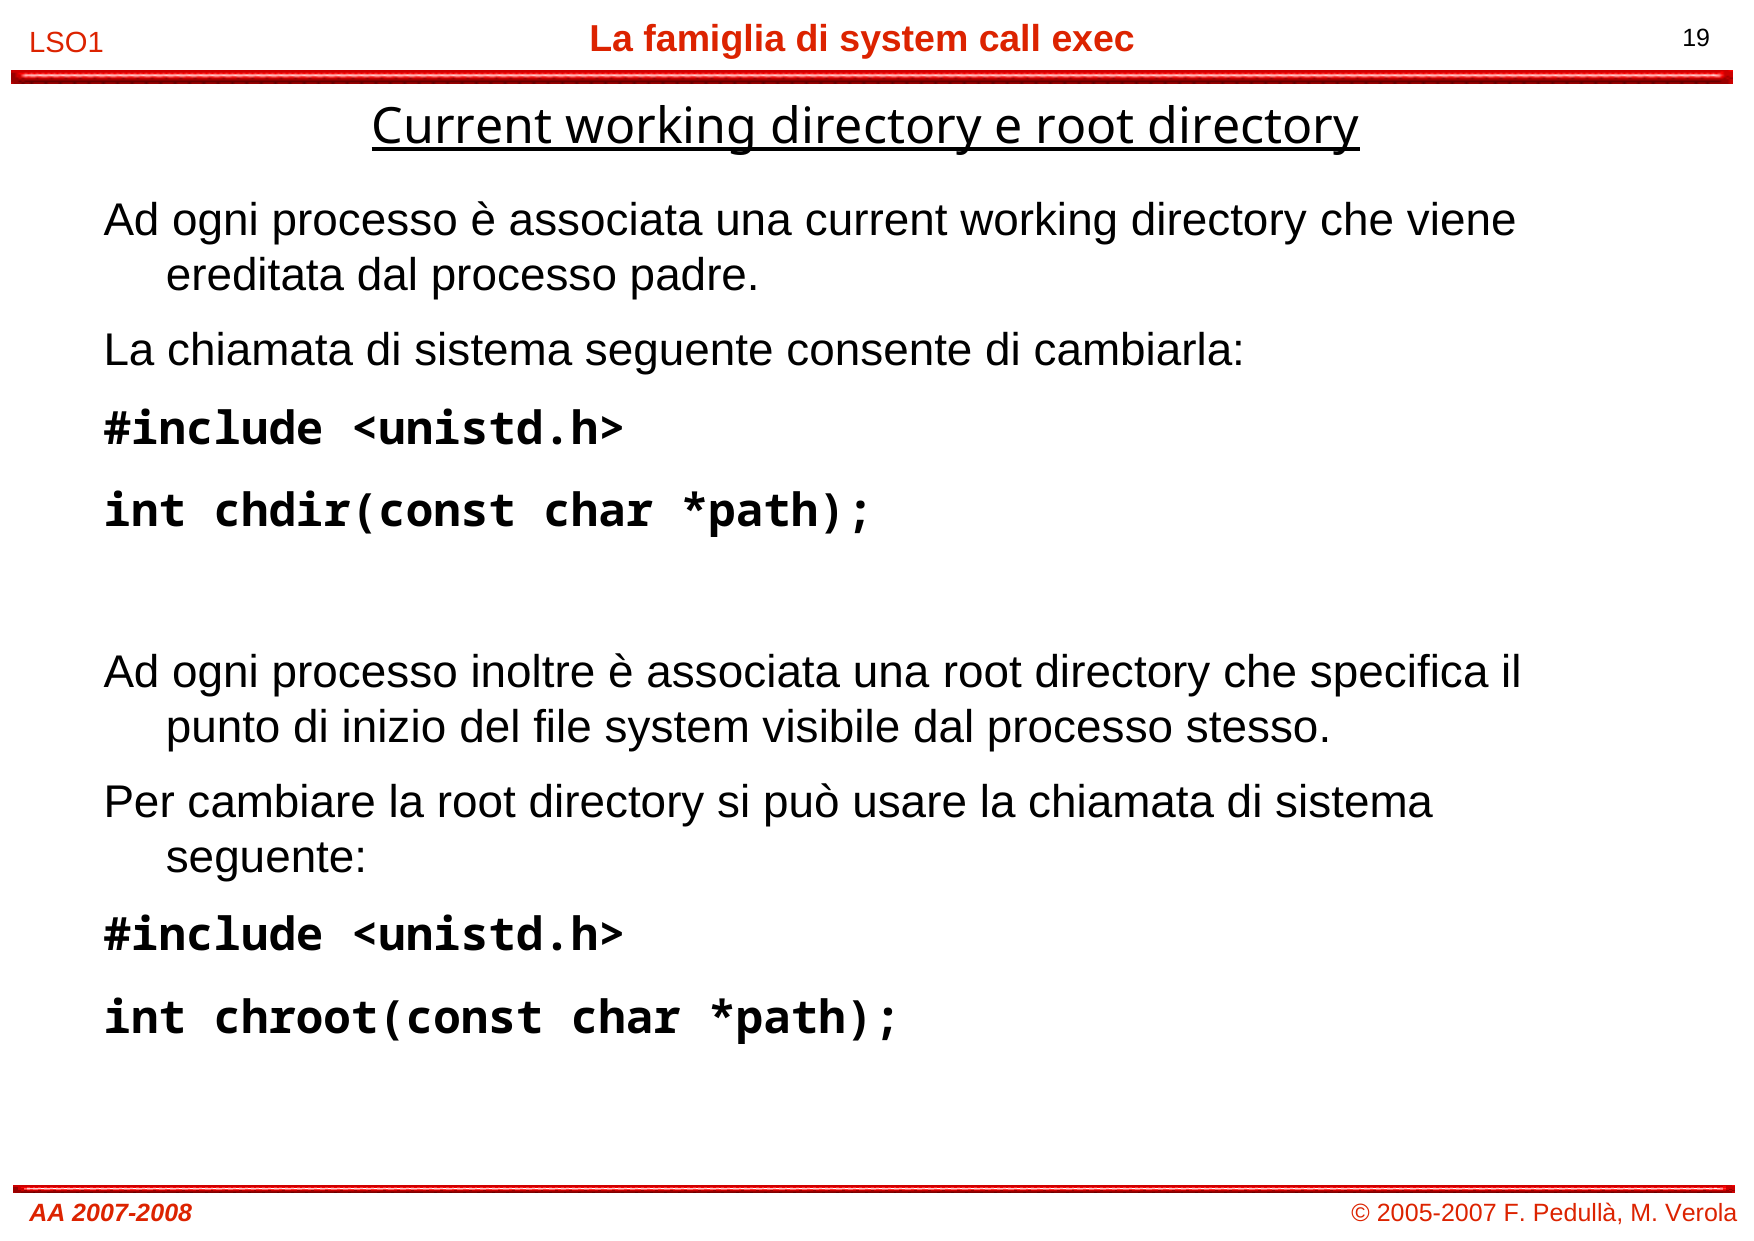

Current working directory e root directory
# Ad ogni processo è associata una current working directory che viene ereditata dal processo padre.
La chiamata di sistema seguente consente di cambiarla:
#include <unistd.h>
int chdir(const char *path);
Ad ogni processo inoltre è associata una root directory che specifica il punto di inizio del file system visibile dal processo stesso.
Per cambiare la root directory si può usare la chiamata di sistema seguente:
#include <unistd.h>
int chroot(const char *path);